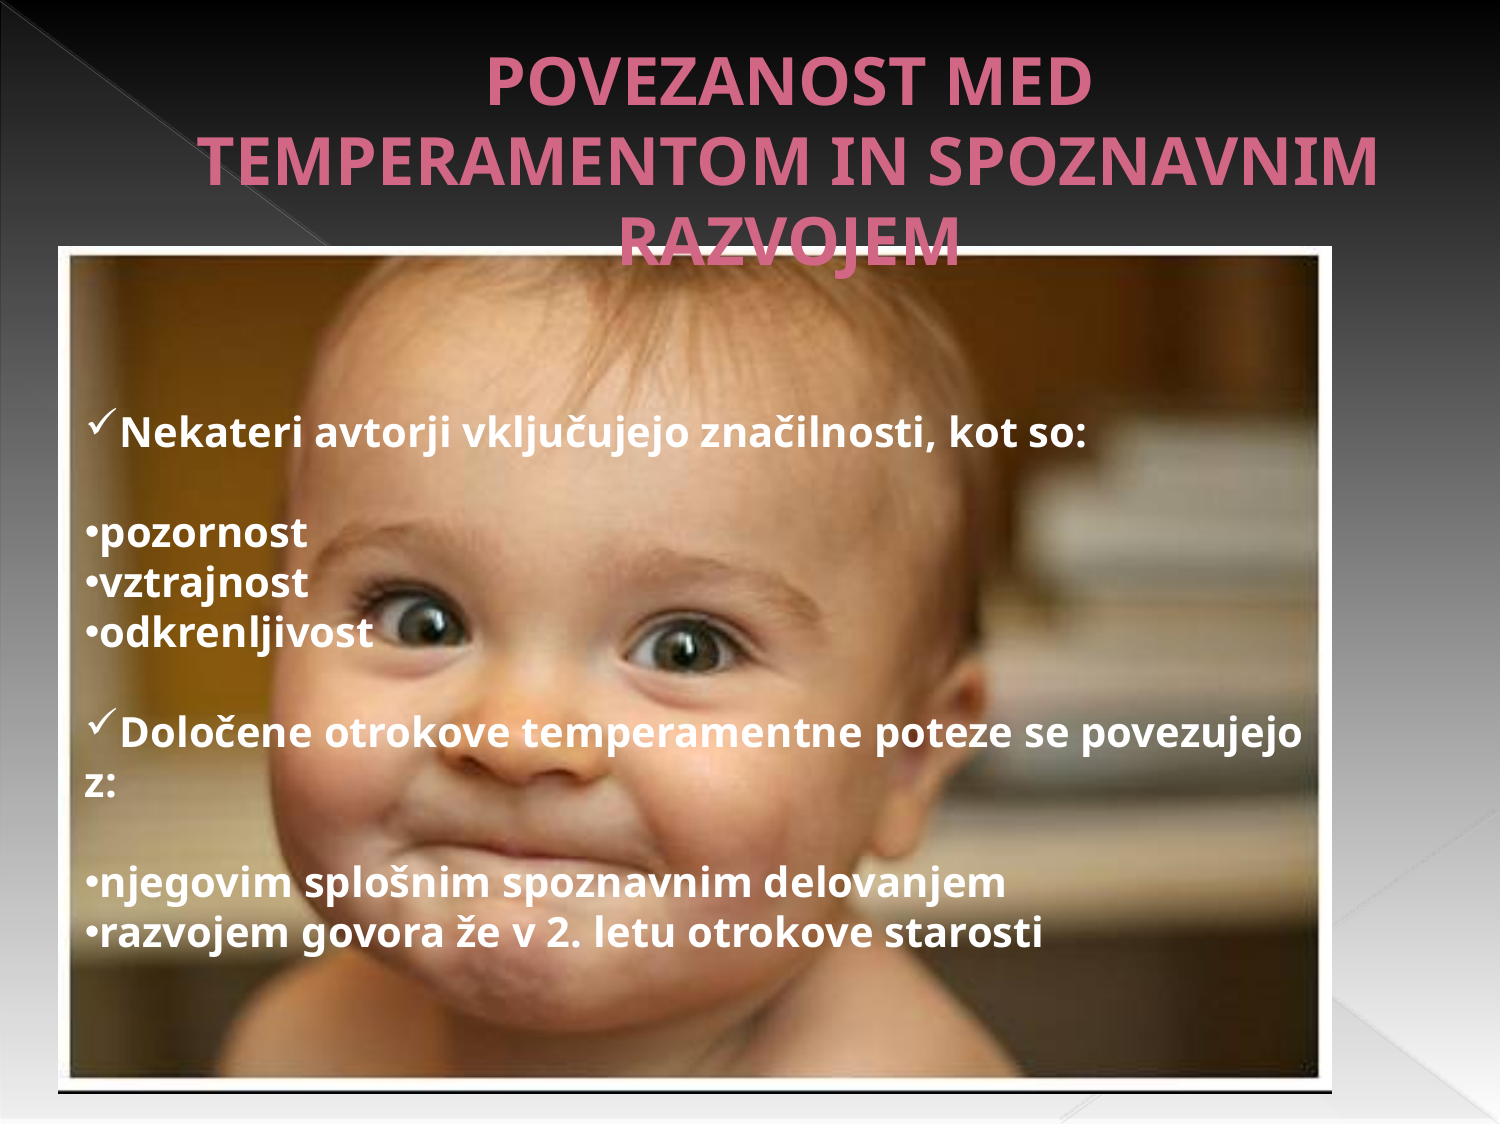

# POVEZANOST MED TEMPERAMENTOM IN SPOZNAVNIM RAZVOJEM
Nekateri avtorji vključujejo značilnosti, kot so:
pozornost
vztrajnost
odkrenljivost
Določene otrokove temperamentne poteze se povezujejo z:
njegovim splošnim spoznavnim delovanjem
razvojem govora že v 2. letu otrokove starosti